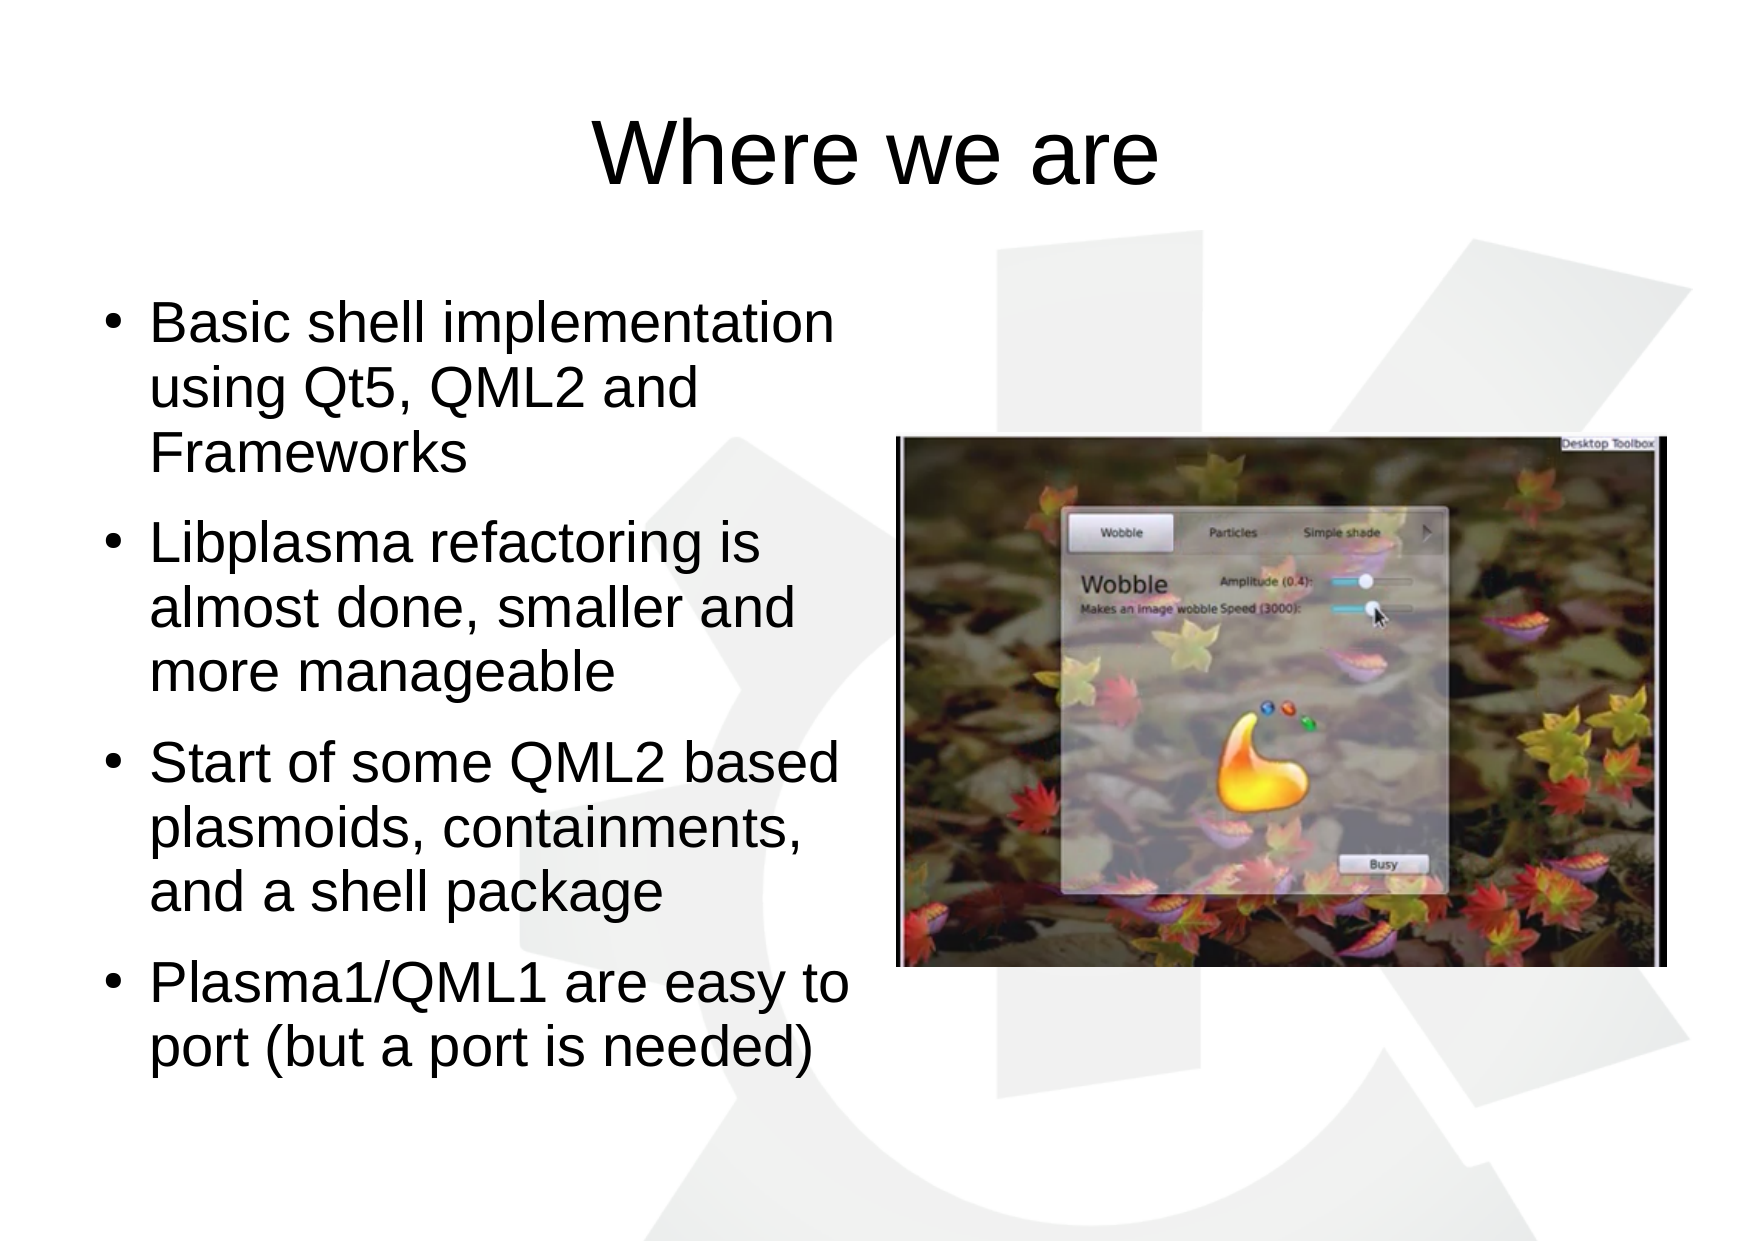

# Where we are
Basic shell implementation using Qt5, QML2 and Frameworks
Libplasma refactoring is almost done, smaller and more manageable
Start of some QML2 based plasmoids, containments, and a shell package
Plasma1/QML1 are easy to port (but a port is needed)